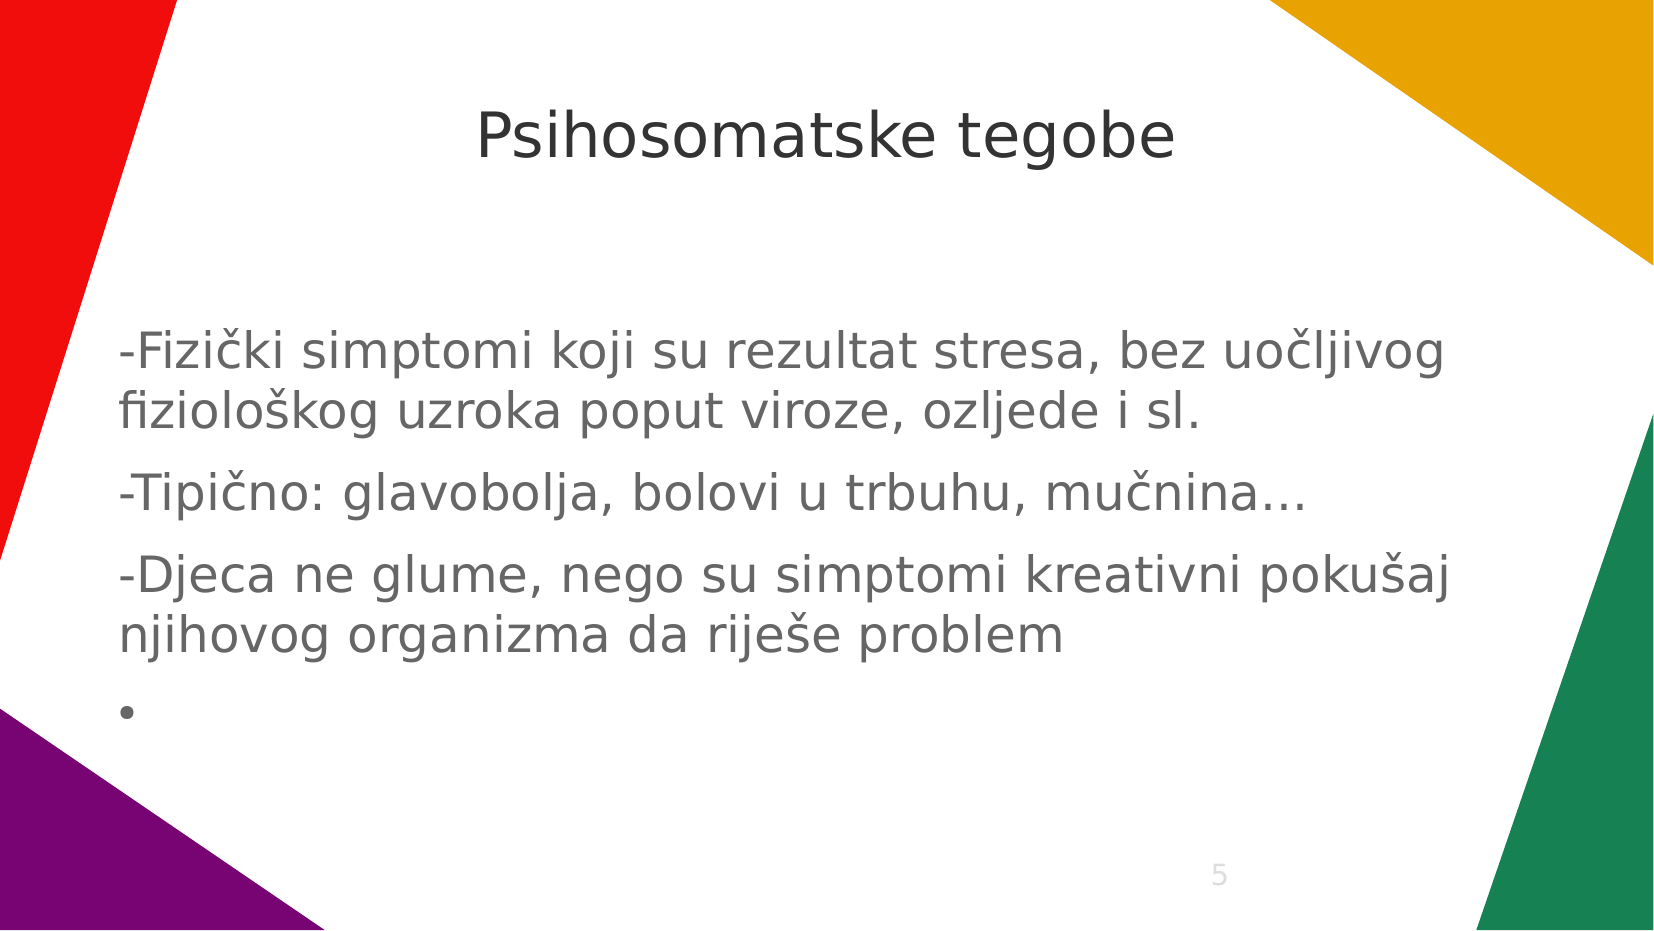

# Psihosomatske tegobe
-Fizički simptomi koji su rezultat stresa, bez uočljivog fiziološkog uzroka poput viroze, ozljede i sl.
-Tipično: glavobolja, bolovi u trbuhu, mučnina...
-Djeca ne glume, nego su simptomi kreativni pokušaj njihovog organizma da riješe problem